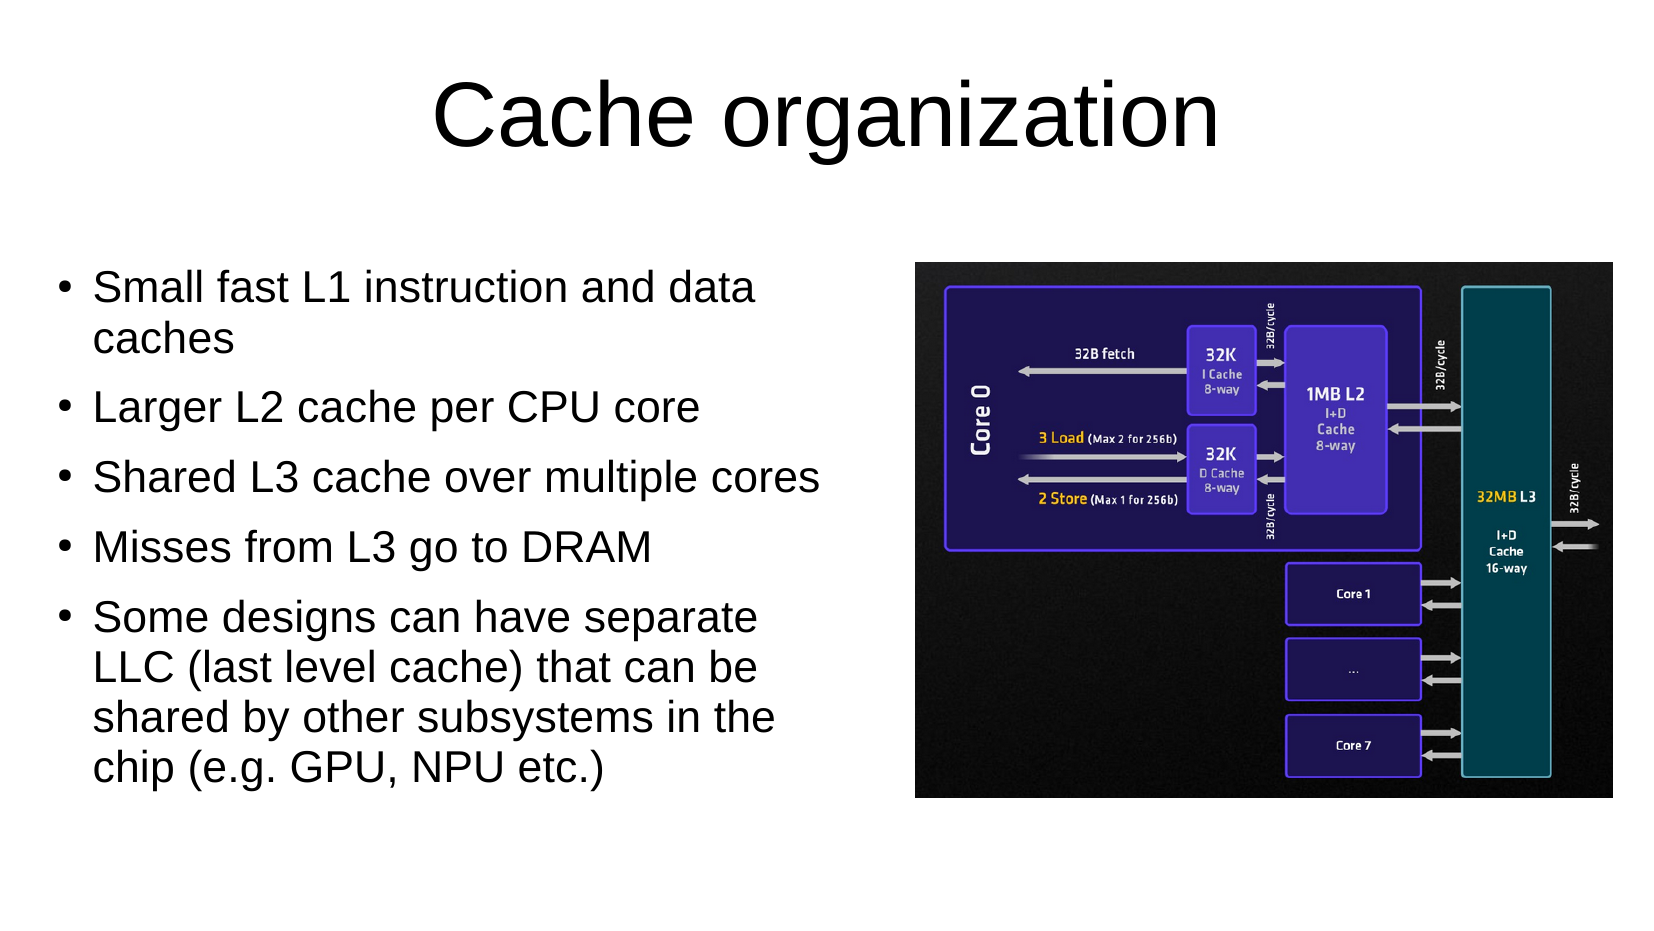

# Cache organization
Small fast L1 instruction and data caches
Larger L2 cache per CPU core
Shared L3 cache over multiple cores
Misses from L3 go to DRAM
Some designs can have separate LLC (last level cache) that can be shared by other subsystems in the chip (e.g. GPU, NPU etc.)